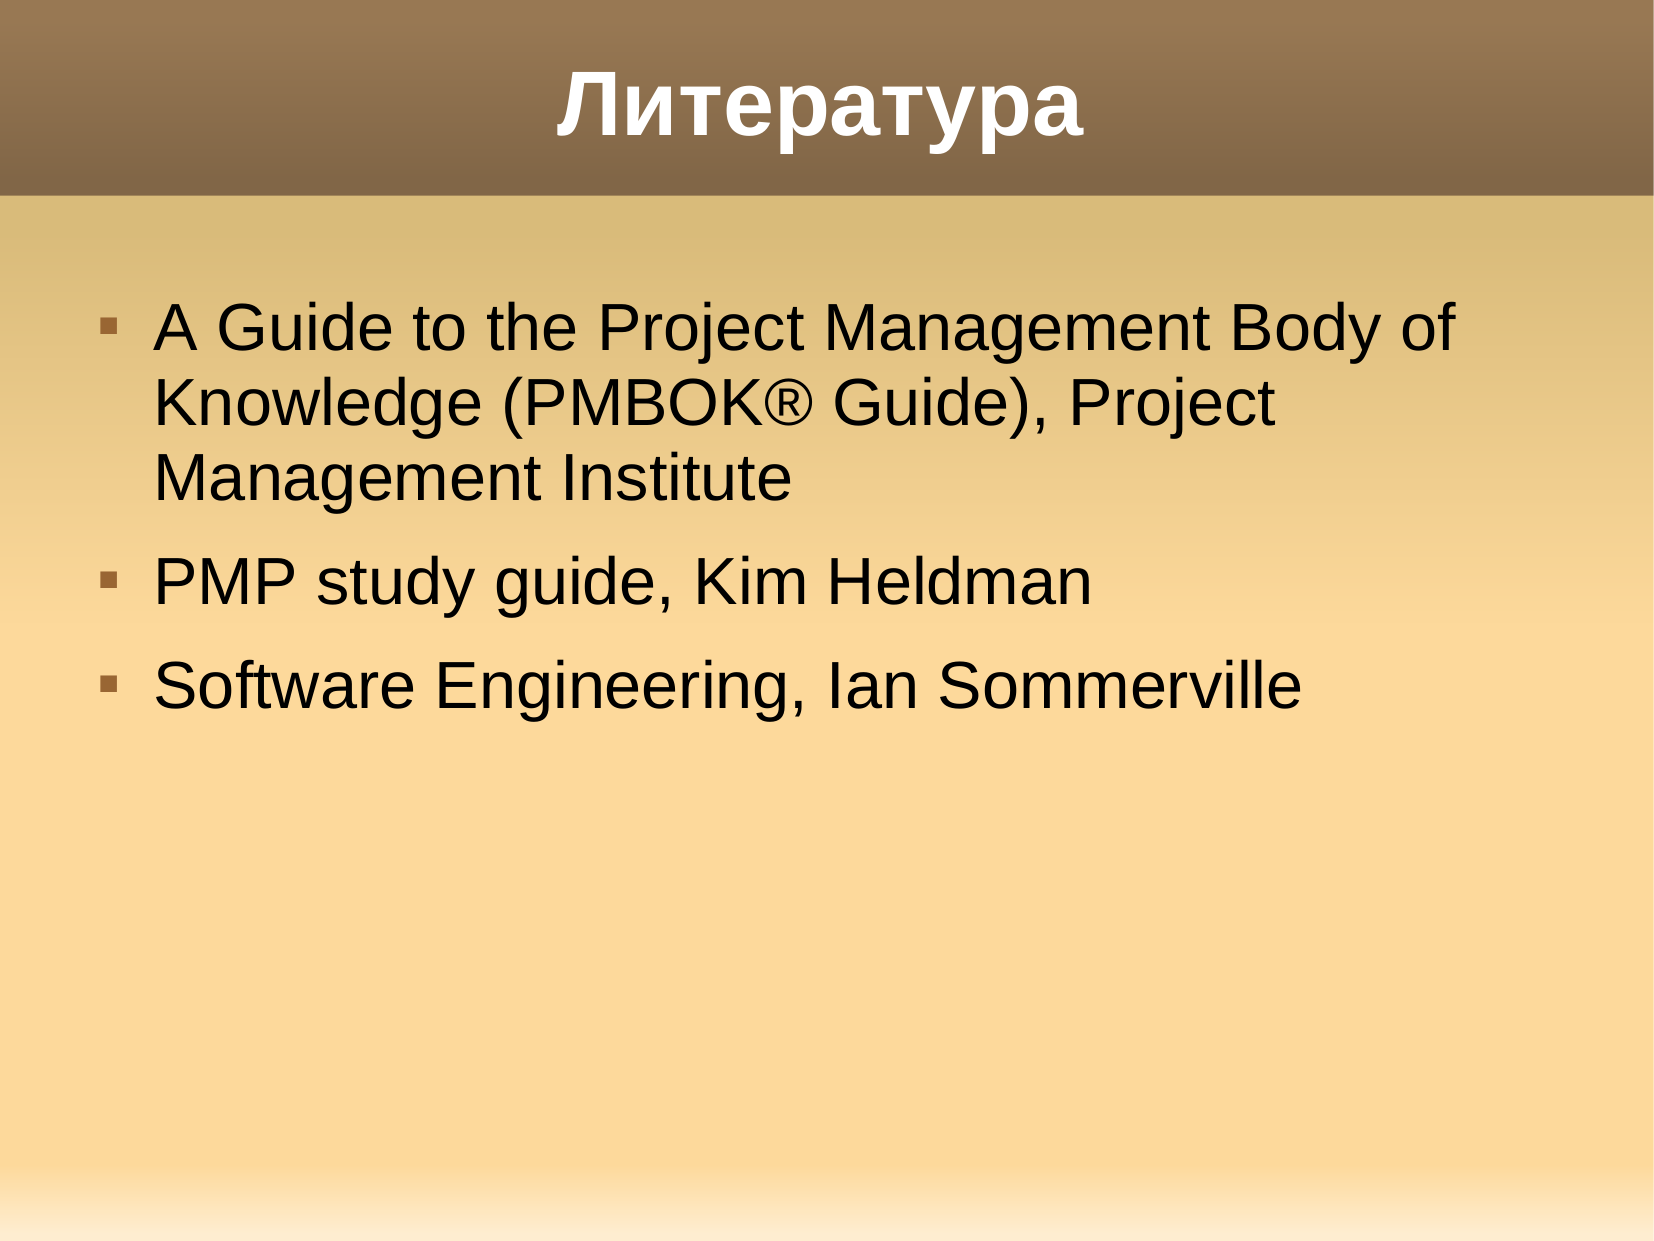

# Литература
A Guide to the Project Management Body of Knowledge (PMBOK® Guide), Project Management Institute
PMP study guide, Kim Heldman
Software Engineering, Ian Sommerville